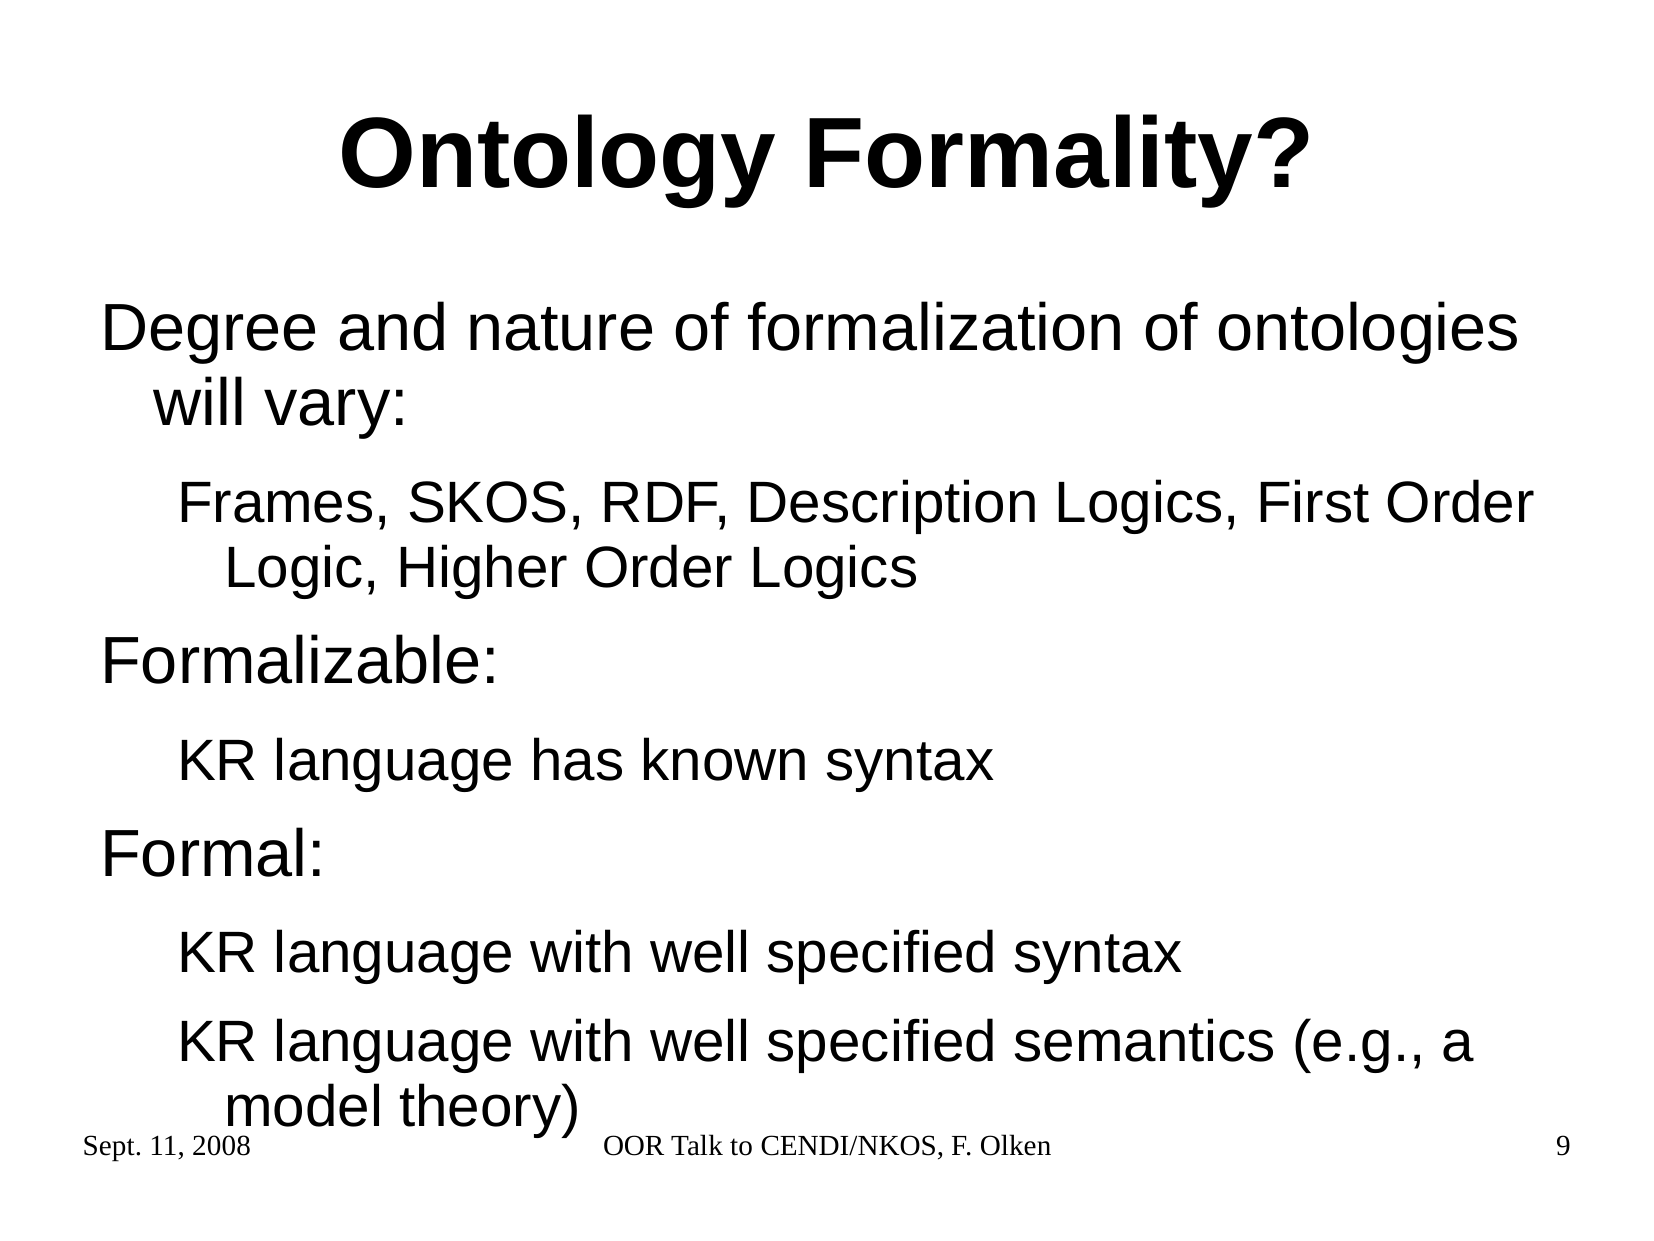

# Ontology Formality?
Degree and nature of formalization of ontologies will vary:
Frames, SKOS, RDF, Description Logics, First Order Logic, Higher Order Logics
Formalizable:
KR language has known syntax
Formal:
KR language with well specified syntax
KR language with well specified semantics (e.g., a model theory)
Sept. 11, 2008
OOR Talk to CENDI/NKOS, F. Olken
9